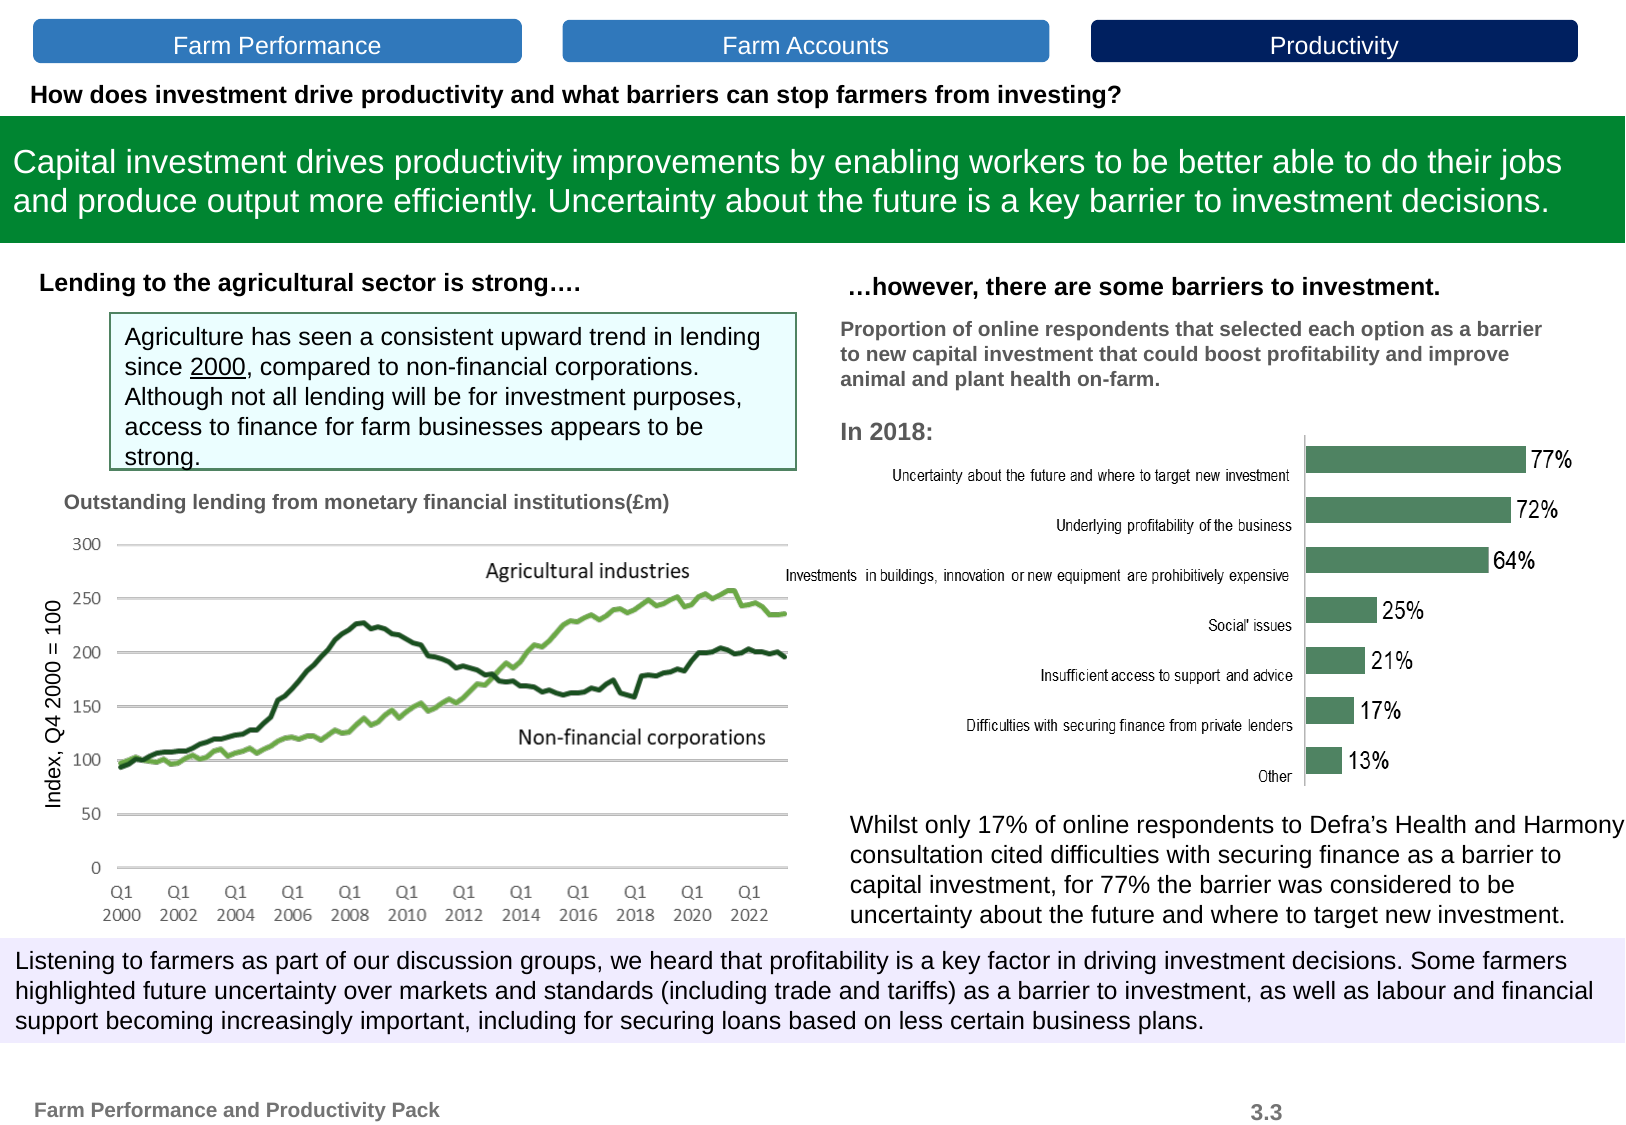

Farm Performance
Farm Accounts
Productivity
How does investment drive productivity and what barriers can stop farmers from investing?
Capital investment drives productivity improvements by enabling workers to be better able to do their jobs and produce output more efficiently. Uncertainty about the future is a key barrier to investment decisions.
# Slide 3.3 - How does investment drive productivity and what barriers can stop farmers from investing?
Lending to the agricultural sector is strong….
…however, there are some barriers to investment.
Proportion of online respondents that selected each option as a barrier to new capital investment that could boost profitability and improve animal and plant health on-farm.
In 2018:
Agriculture has seen a consistent upward trend in lending since 2000, compared to non-financial corporations. Although not all lending will be for investment purposes, access to finance for farm businesses appears to be strong.
Outstanding lending from monetary financial institutions(£m)
Index, Q4 2000 = 100
Whilst only 17% of online respondents to Defra’s Health and Harmony consultation cited difficulties with securing finance as a barrier to capital investment, for 77% the barrier was considered to be uncertainty about the future and where to target new investment.
Listening to farmers as part of our discussion groups, we heard that profitability is a key factor in driving investment decisions. Some farmers highlighted future uncertainty over markets and standards (including trade and tariffs) as a barrier to investment, as well as labour and financial support becoming increasingly important, including for securing loans based on less certain business plans.
3.3
Farm Performance and Productivity Pack